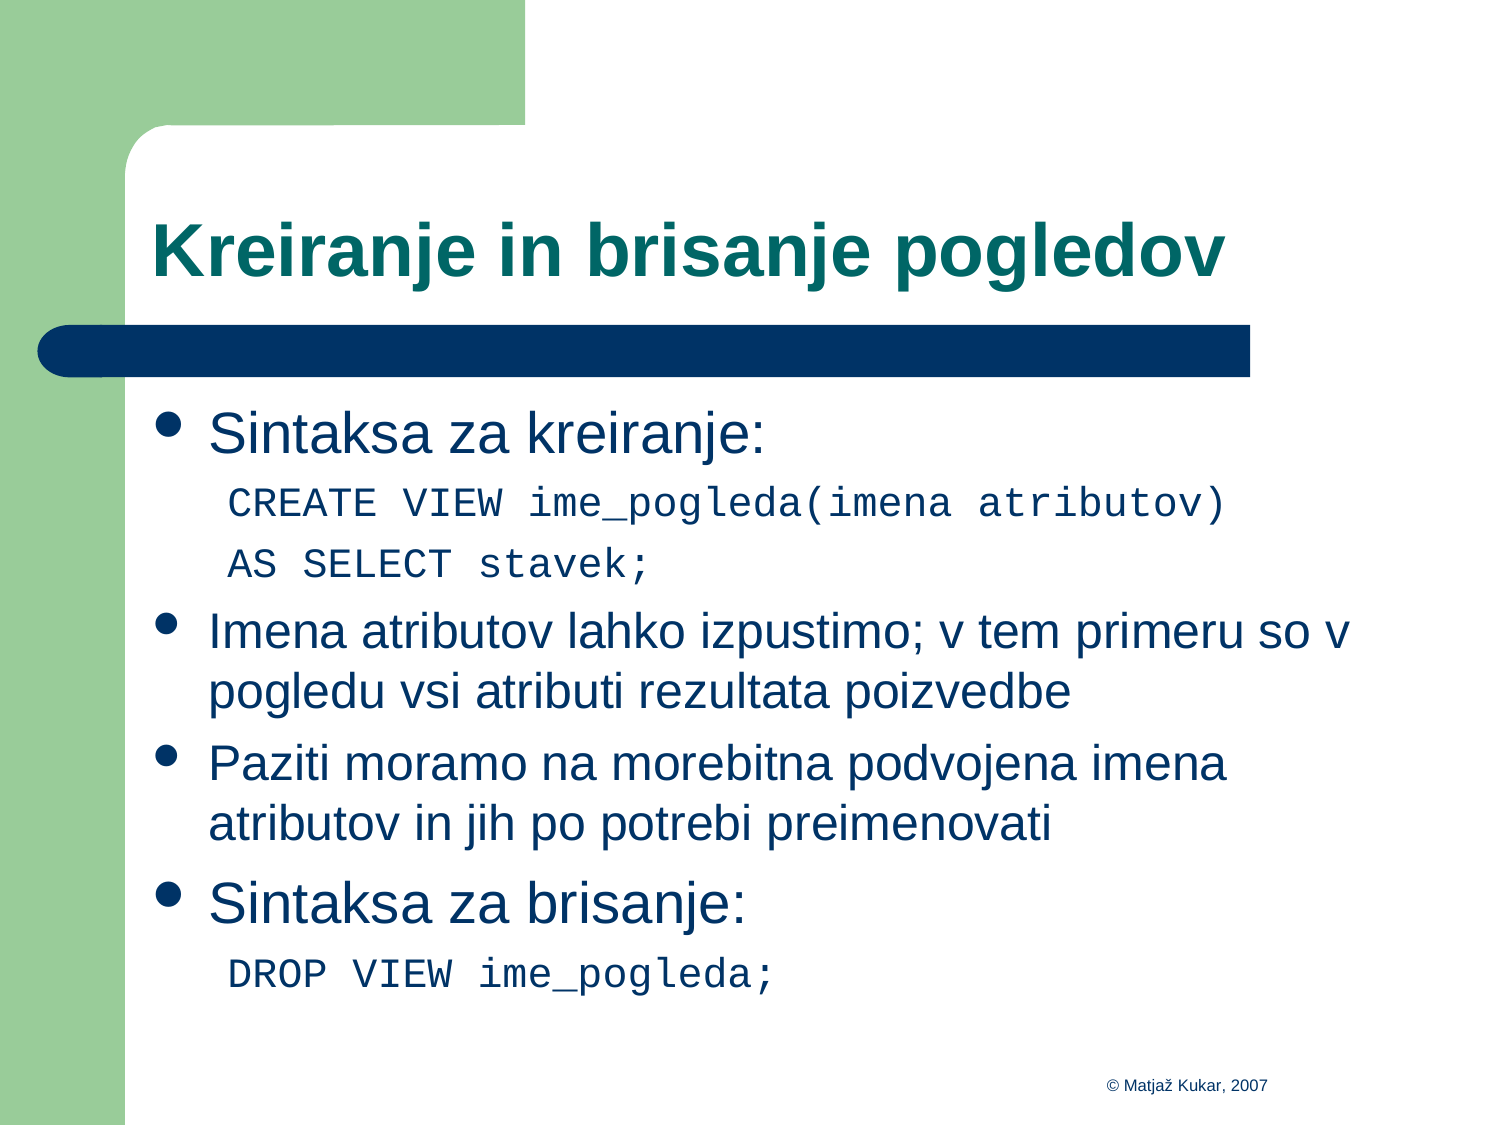

# Kreiranje in brisanje pogledov
Sintaksa za kreiranje:
CREATE VIEW ime_pogleda(imena atributov)
AS SELECT stavek;
Imena atributov lahko izpustimo; v tem primeru so v pogledu vsi atributi rezultata poizvedbe
Paziti moramo na morebitna podvojena imena atributov in jih po potrebi preimenovati
Sintaksa za brisanje:
DROP VIEW ime_pogleda;
© Matjaž Kukar, 2007